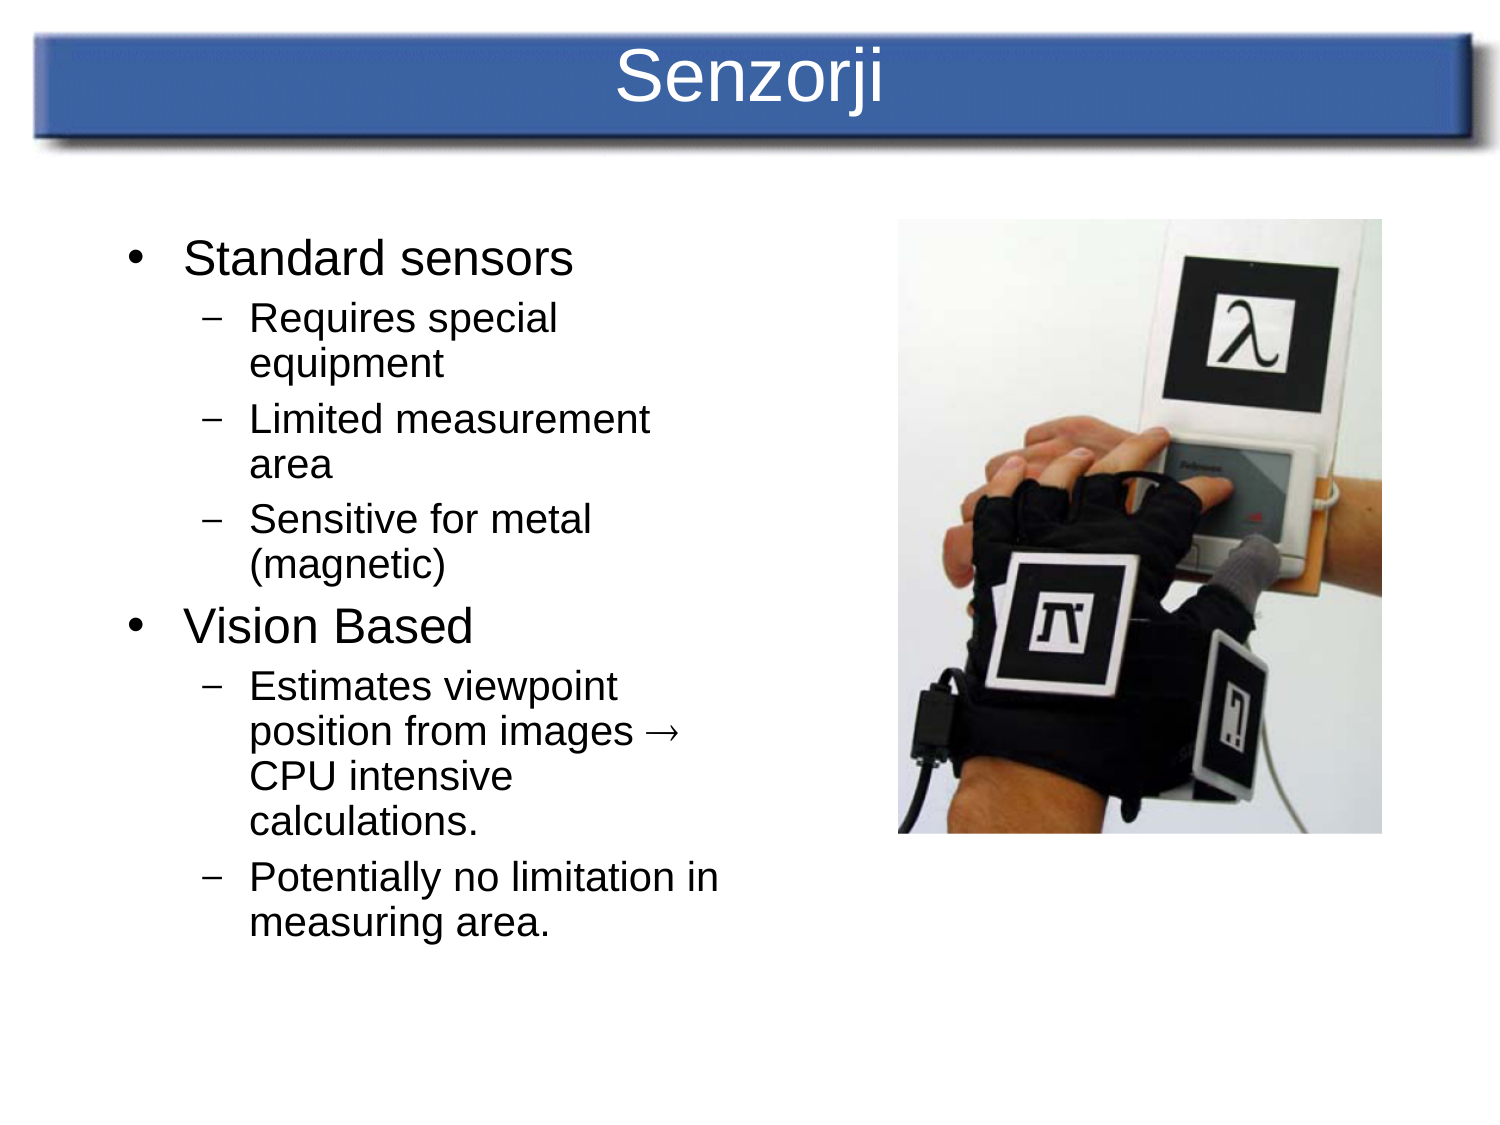

# Senzorji
Standard sensors
Requires special equipment
Limited measurement area
Sensitive for metal (magnetic)
Vision Based
Estimates viewpoint position from images  CPU intensive calculations.
Potentially no limitation in measuring area.